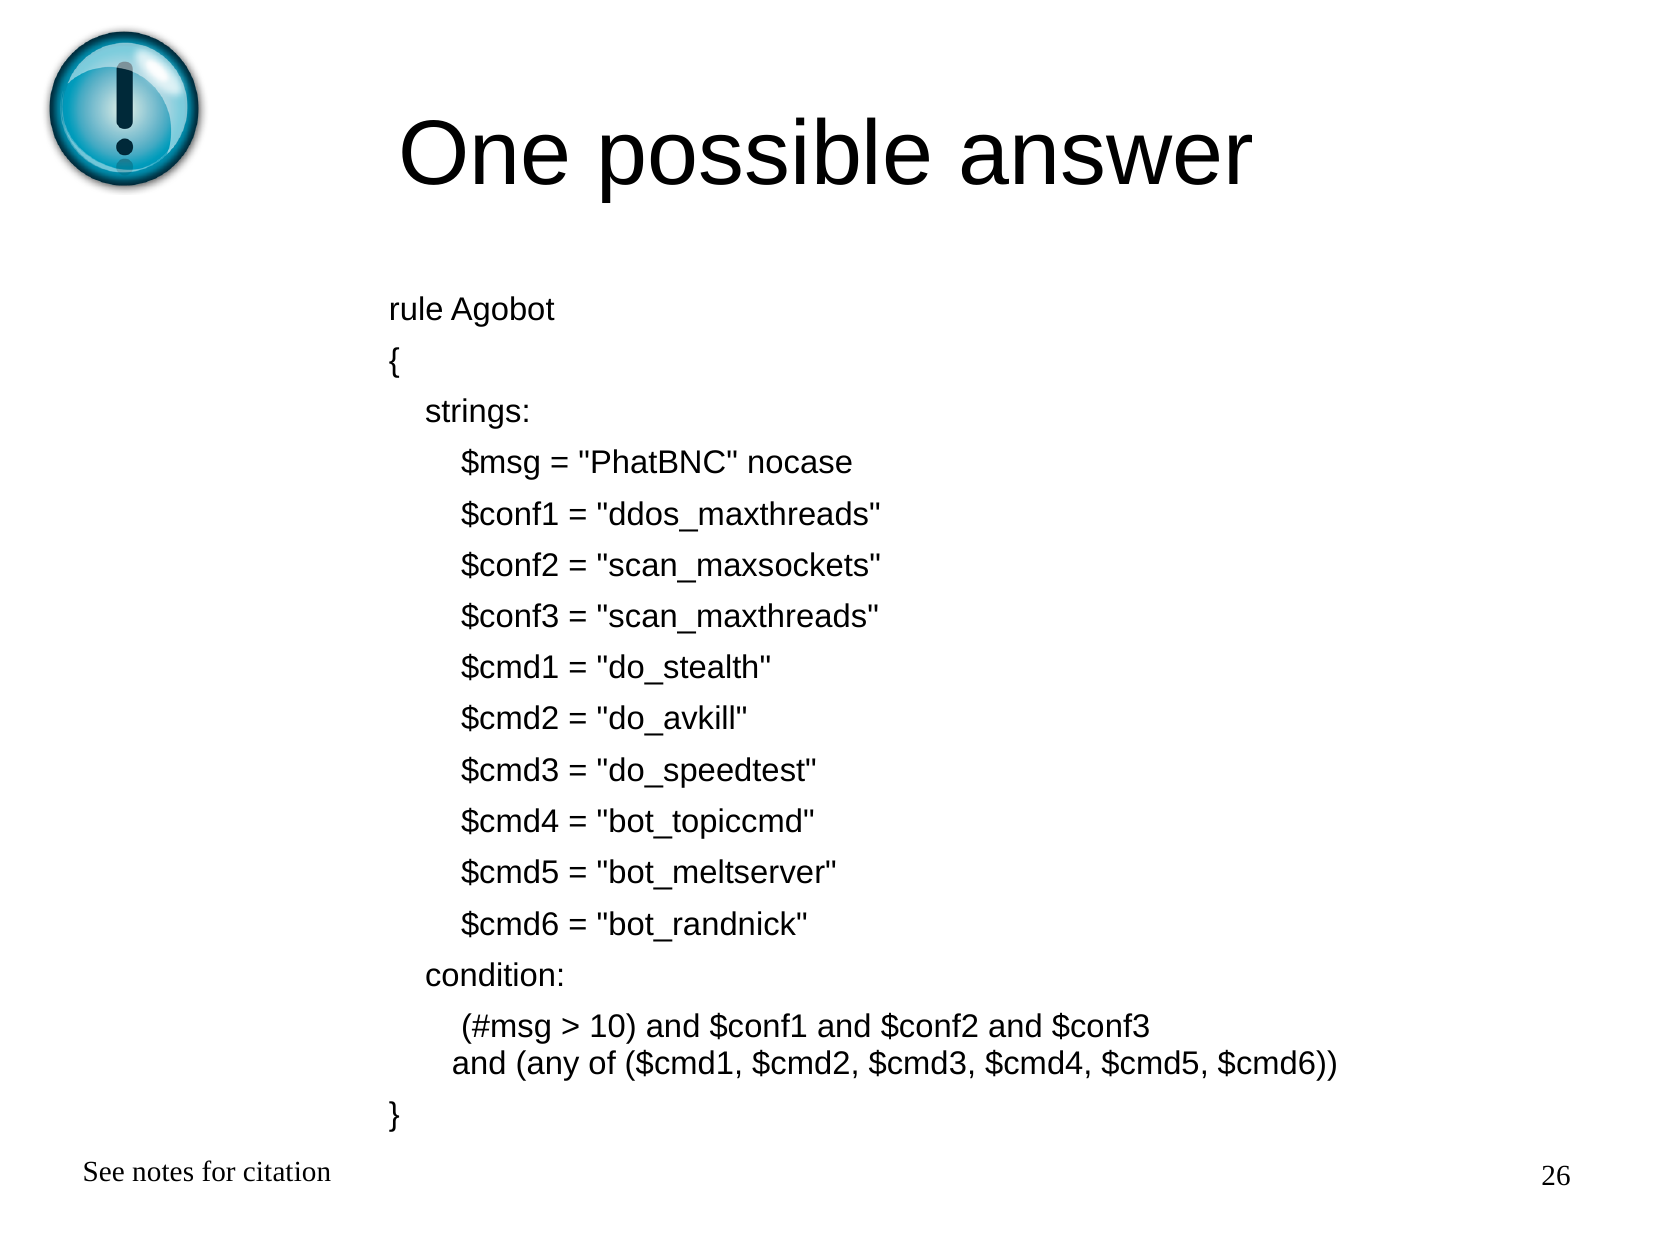

# One possible answer
rule Agobot
{
 strings:
 $msg = "PhatBNC" nocase
 $conf1 = "ddos_maxthreads"
 $conf2 = "scan_maxsockets"
 $conf3 = "scan_maxthreads"
 $cmd1 = "do_stealth"
 $cmd2 = "do_avkill"
 $cmd3 = "do_speedtest"
 $cmd4 = "bot_topiccmd"
 $cmd5 = "bot_meltserver"
 $cmd6 = "bot_randnick"
 condition:
 (#msg > 10) and $conf1 and $conf2 and $conf3
 and (any of ($cmd1, $cmd2, $cmd3, $cmd4, $cmd5, $cmd6))
}
See notes for citation
26